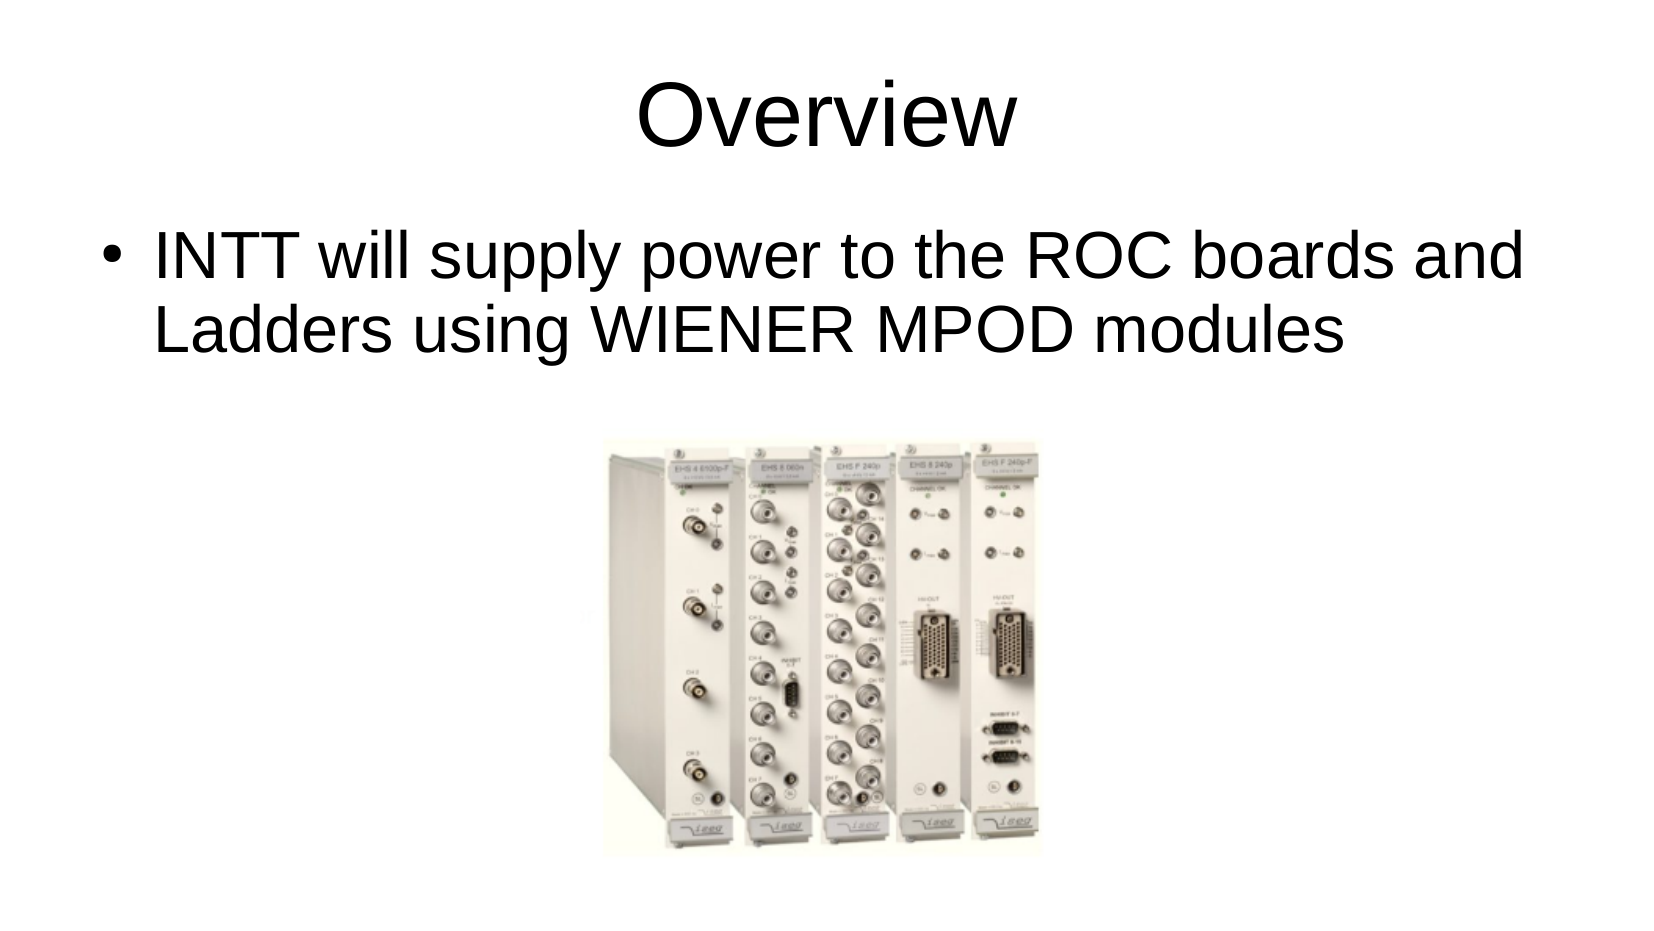

# Overview
INTT will supply power to the ROC boards and Ladders using WIENER MPOD modules